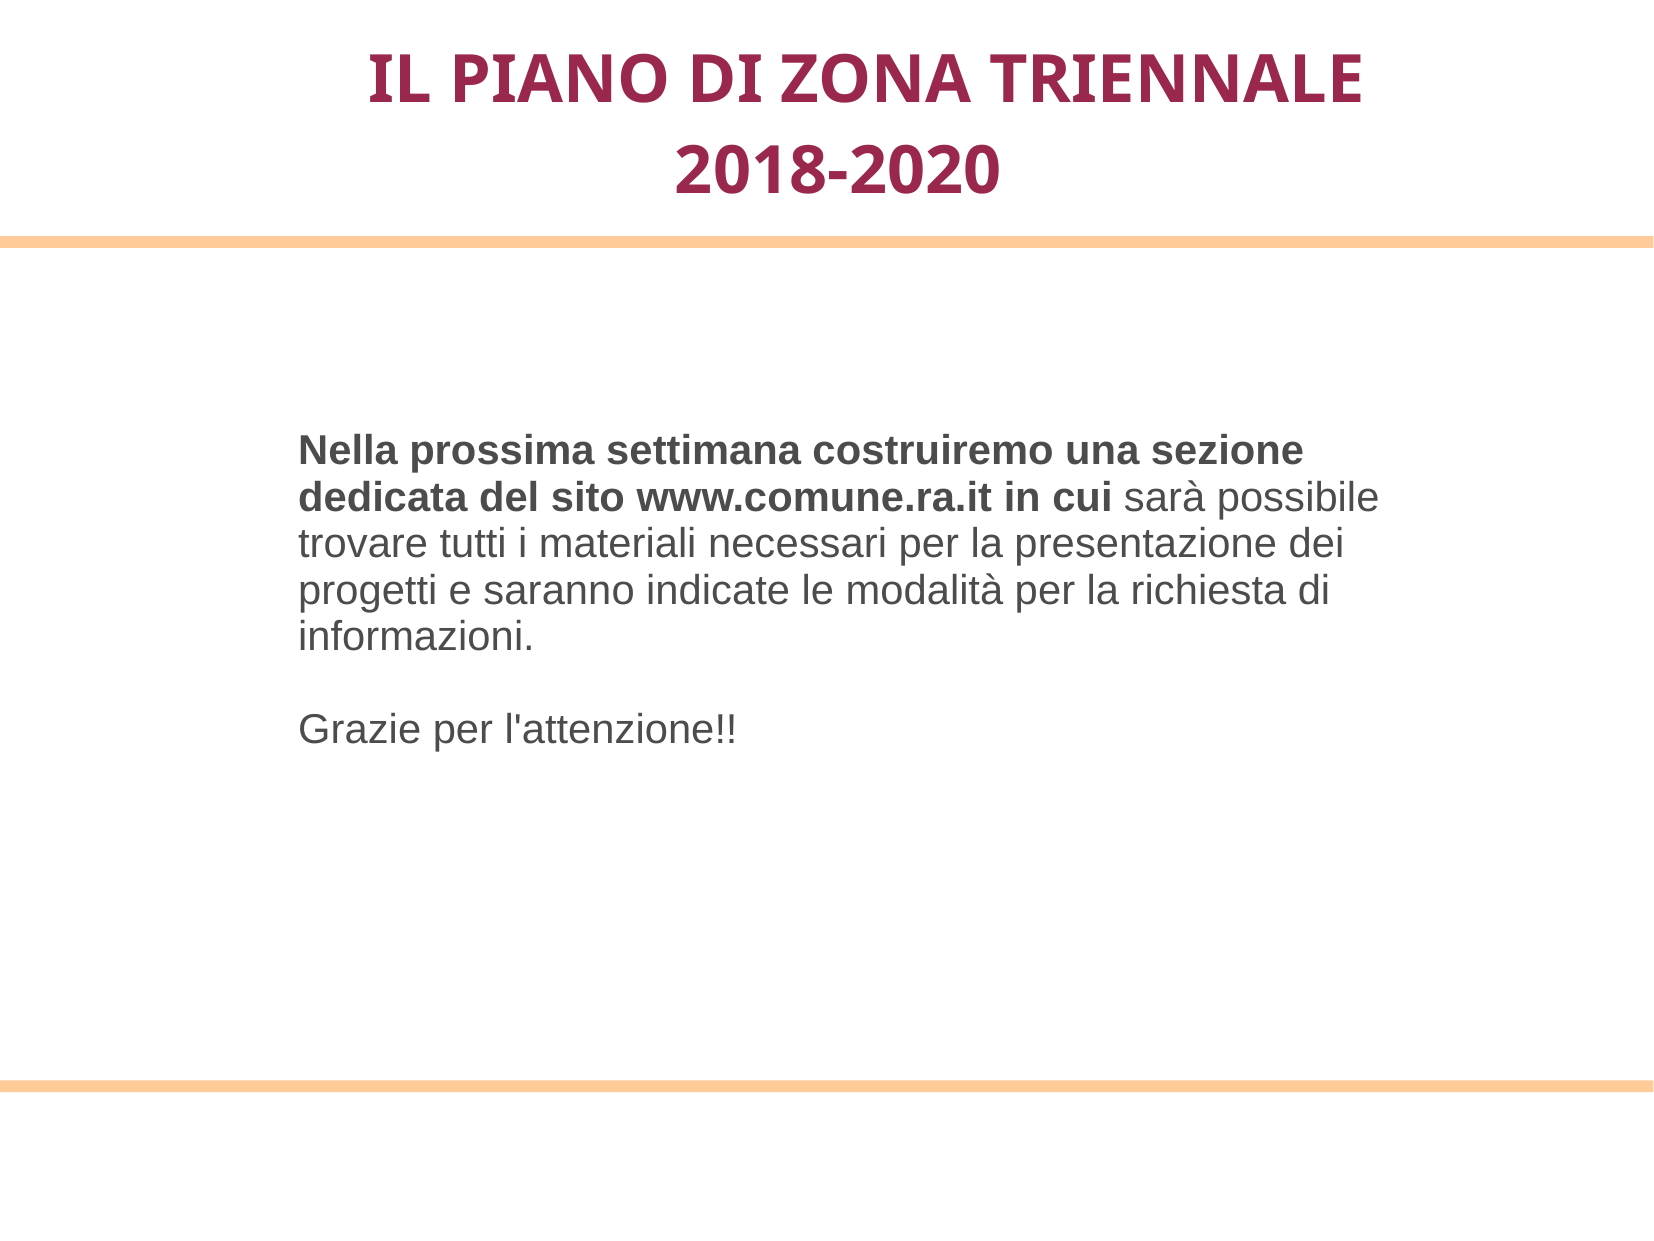

IL PIANO DI ZONA TRIENNALE
2018-2020
Nella prossima settimana costruiremo una sezione dedicata del sito www.comune.ra.it in cui sarà possibile trovare tutti i materiali necessari per la presentazione dei progetti e saranno indicate le modalità per la richiesta di informazioni.
Grazie per l'attenzione!!
#